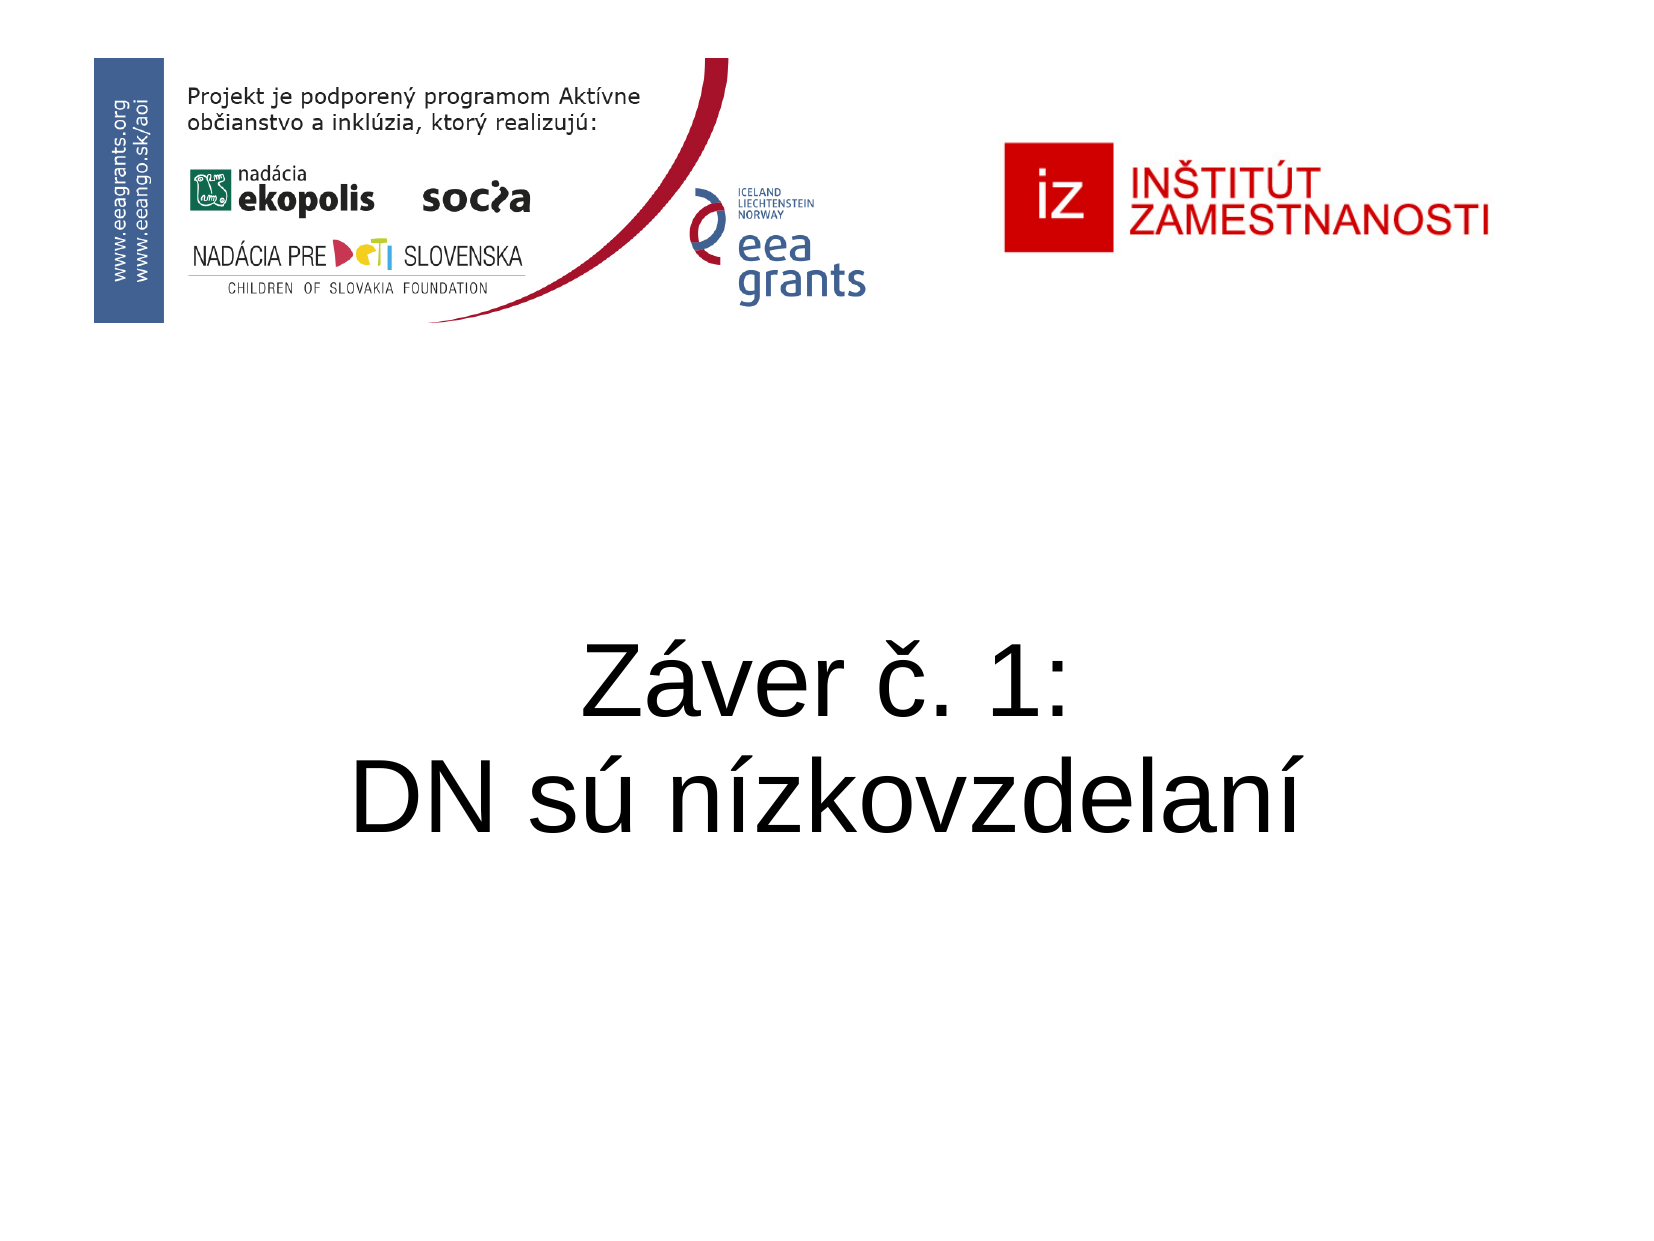

# Záver č. 1:
DN sú nízkovzdelaní